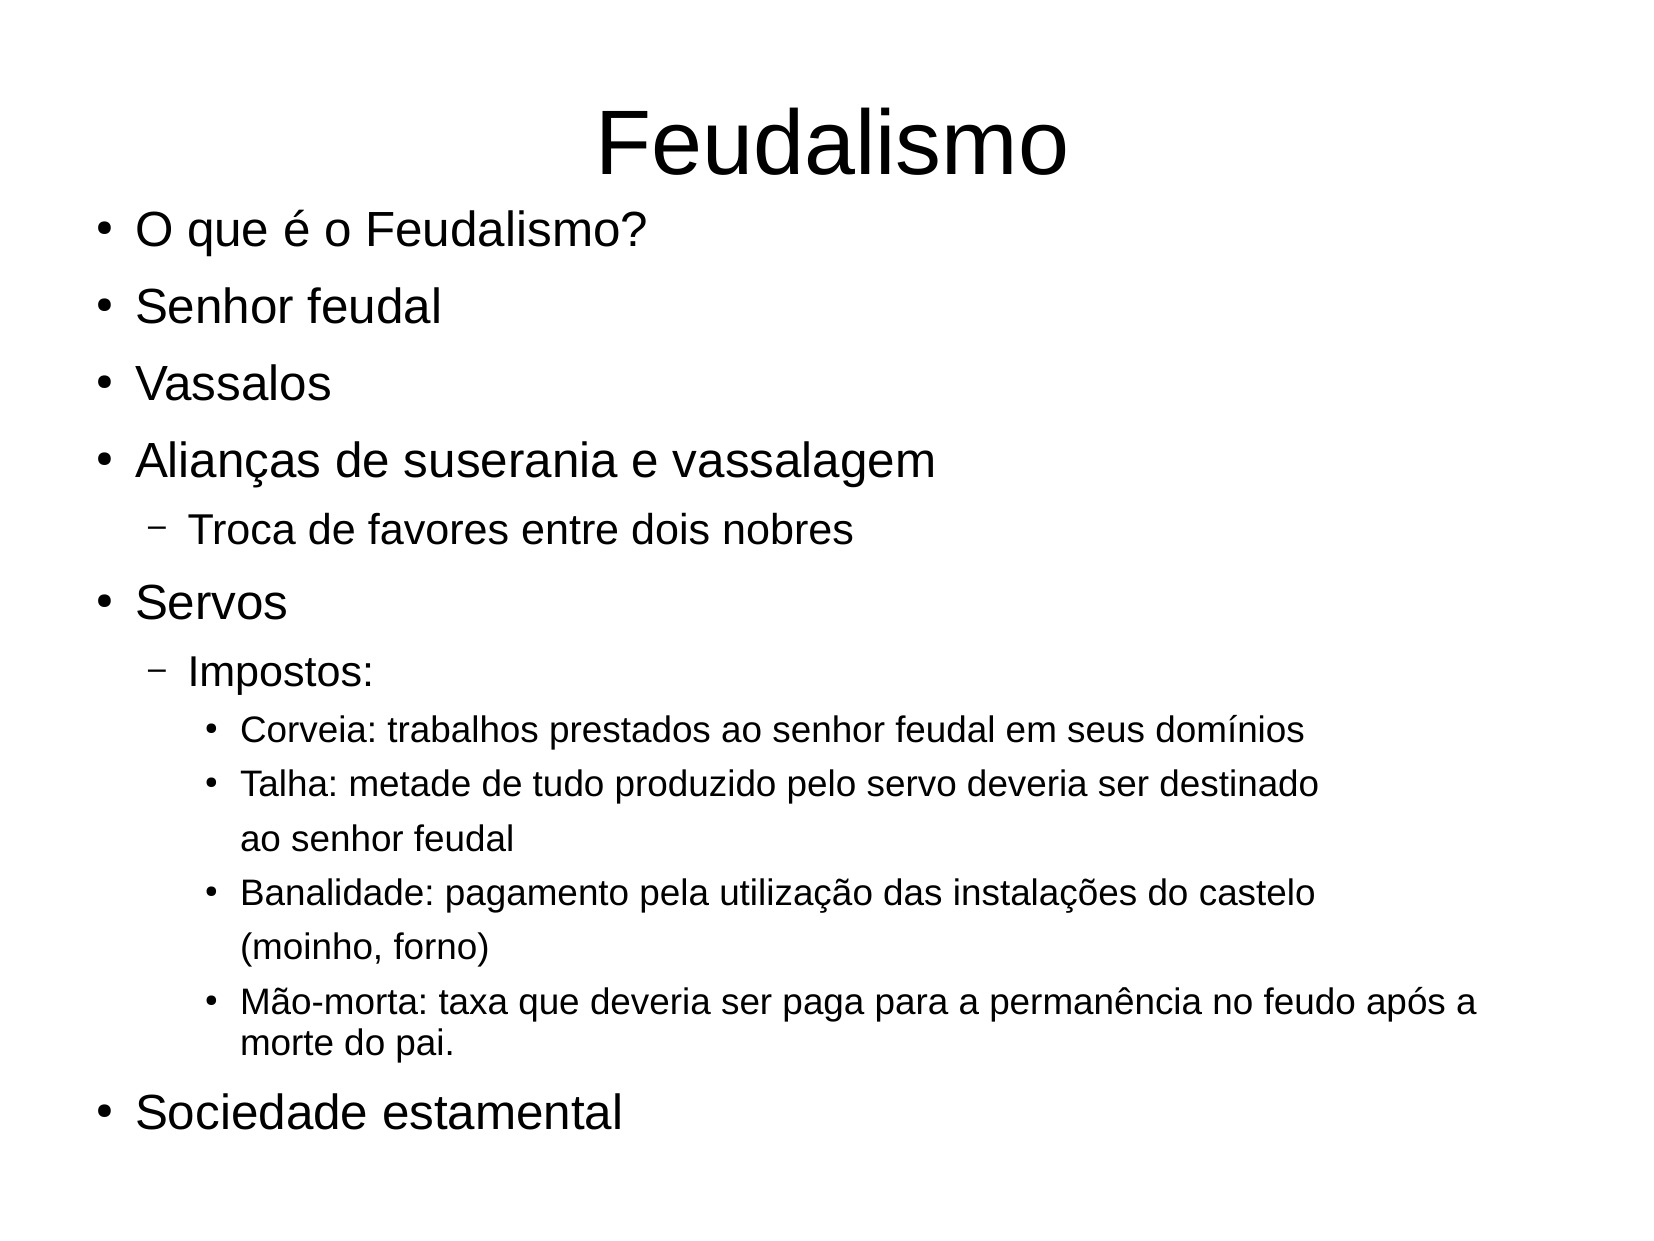

# Feudalismo
O que é o Feudalismo?
Senhor feudal
Vassalos
Alianças de suserania e vassalagem
Troca de favores entre dois nobres
Servos
Impostos:
Corveia: trabalhos prestados ao senhor feudal em seus domínios
Talha: metade de tudo produzido pelo servo deveria ser destinado
ao senhor feudal
Banalidade: pagamento pela utilização das instalações do castelo
(moinho, forno)
Mão-morta: taxa que deveria ser paga para a permanência no feudo após a morte do pai.
Sociedade estamental